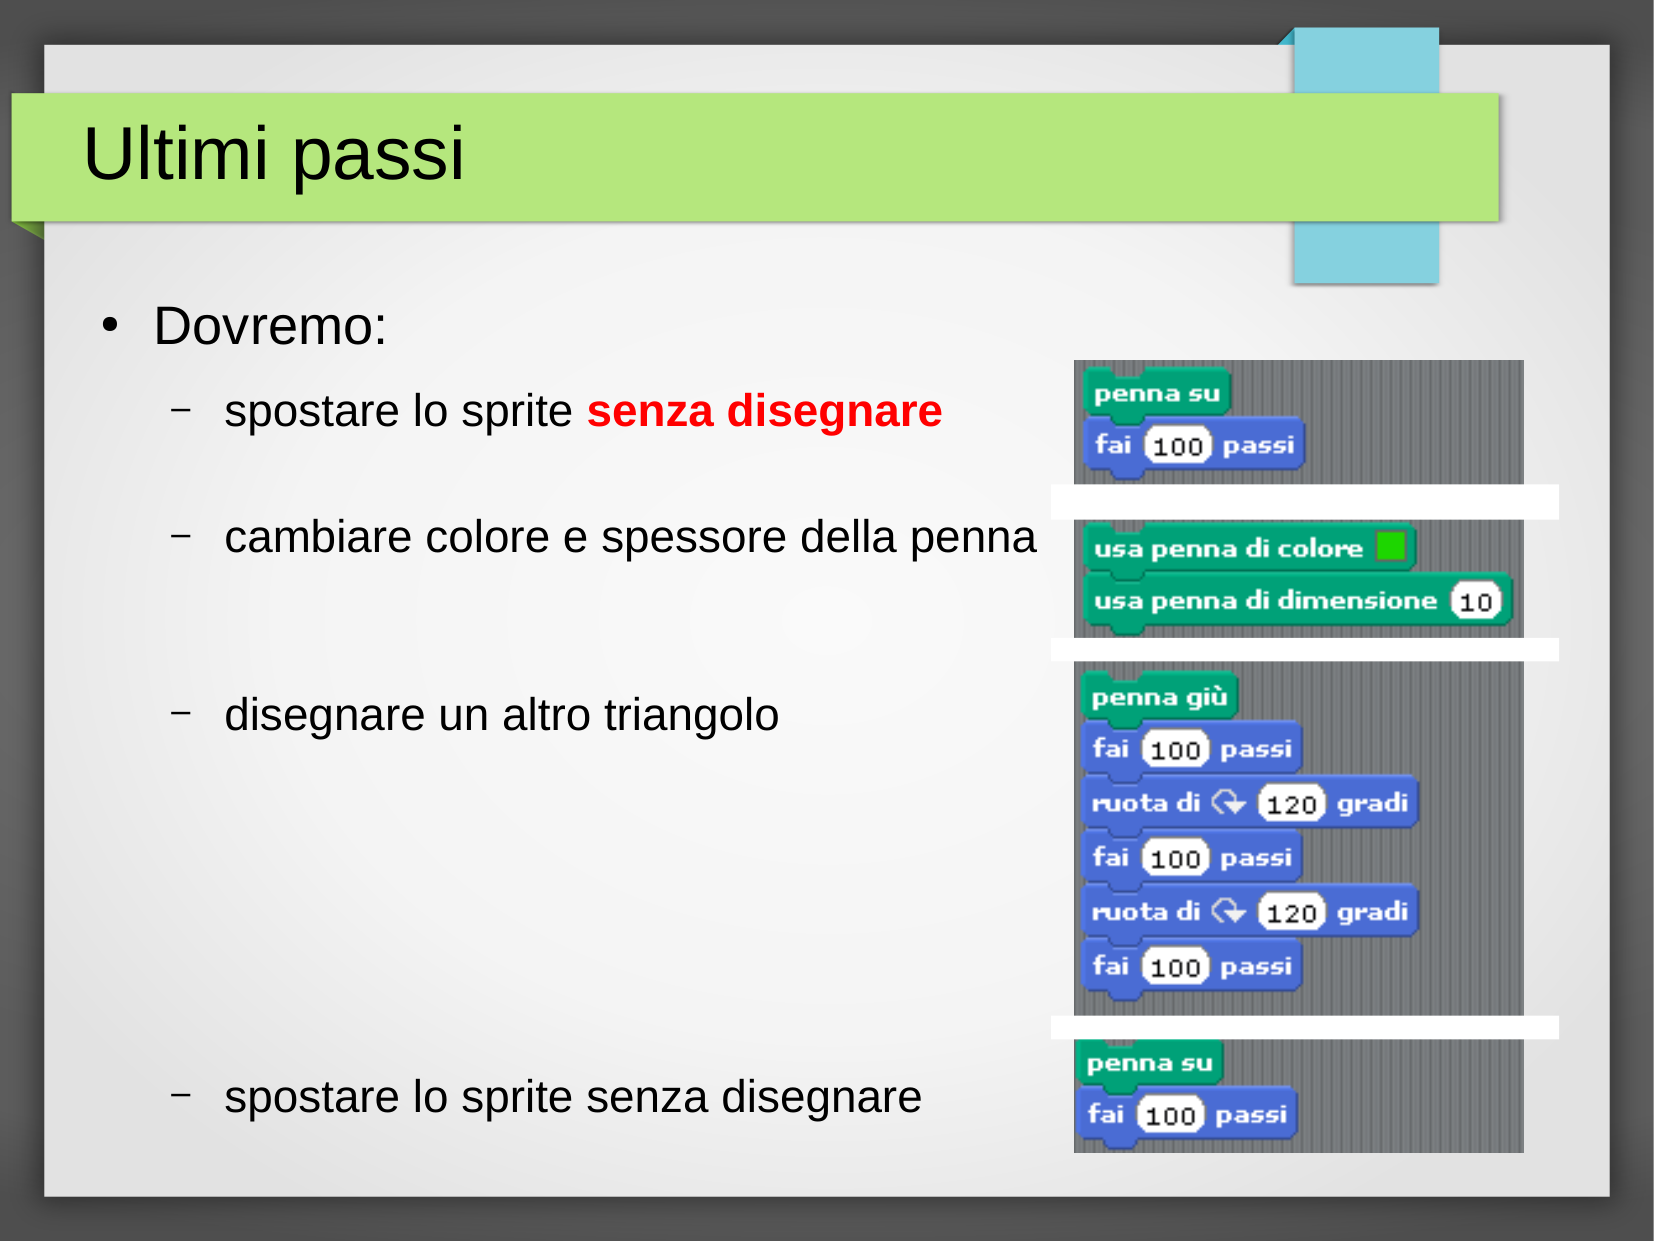

# Ultimi passi
Dovremo:
spostare lo sprite senza disegnare
cambiare colore e spessore della penna
disegnare un altro triangolo
spostare lo sprite senza disegnare